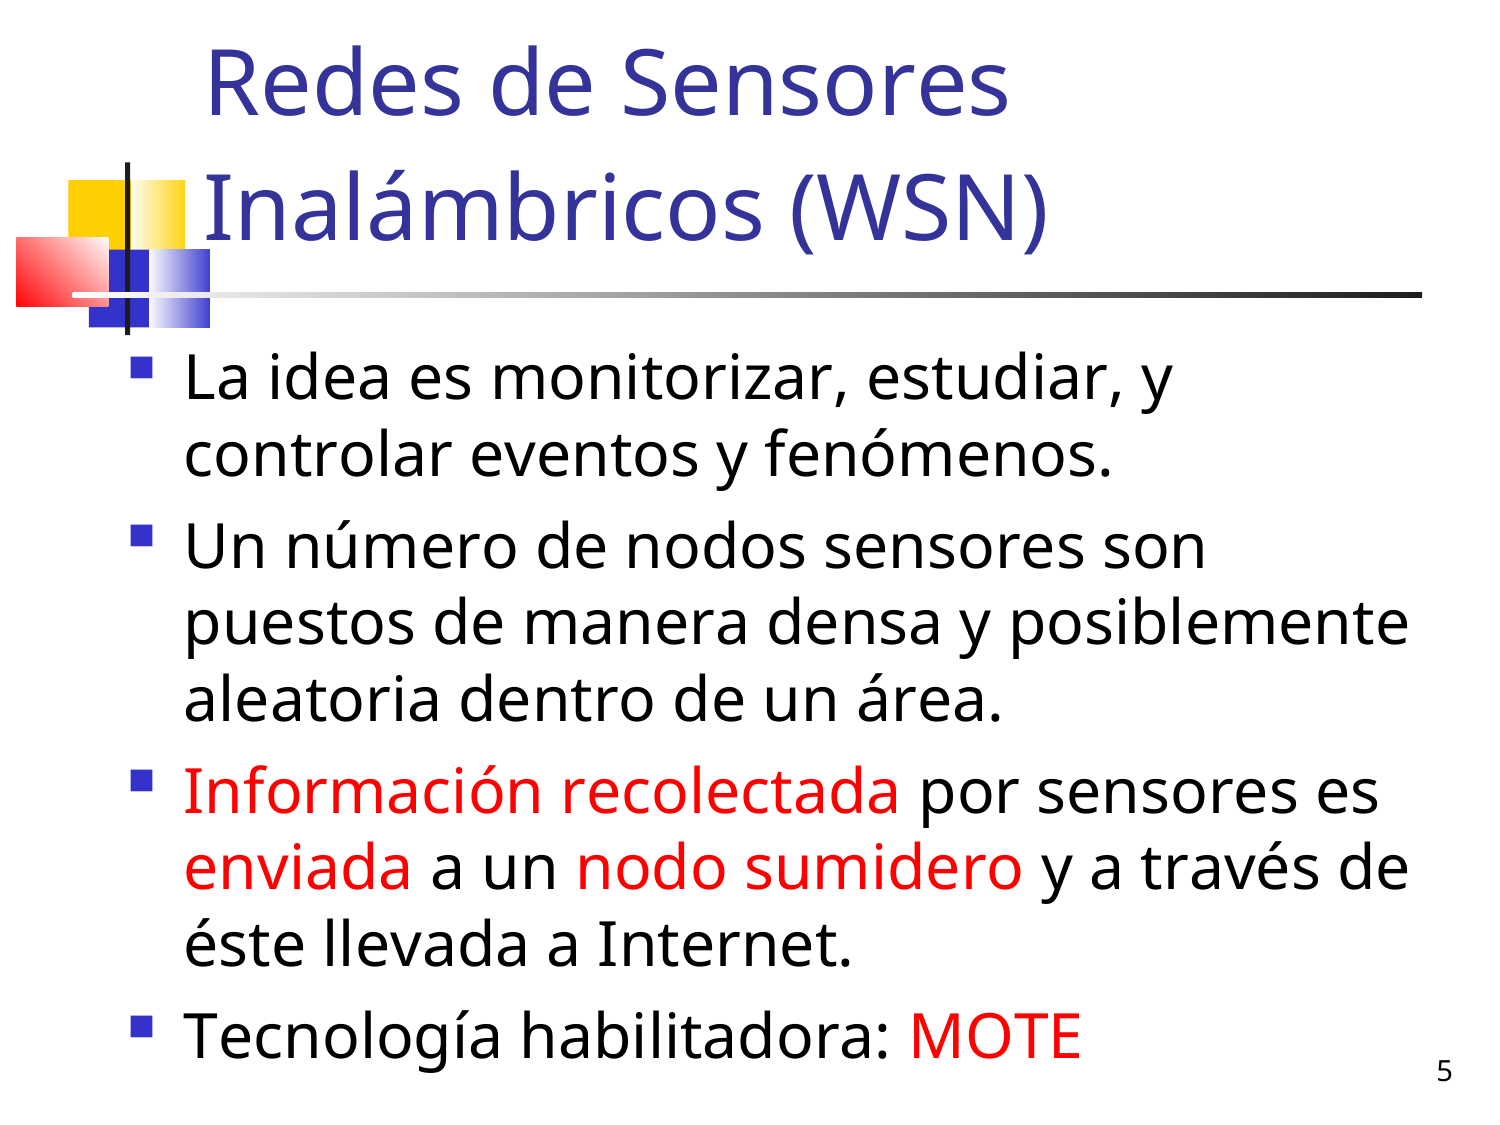

# Redes de Sensores Inalámbricos (WSN)
La idea es monitorizar, estudiar, y controlar eventos y fenómenos.
Un número de nodos sensores son puestos de manera densa y posiblemente aleatoria dentro de un área.
Información recolectada por sensores es enviada a un nodo sumidero y a través de éste llevada a Internet.
Tecnología habilitadora: MOTE